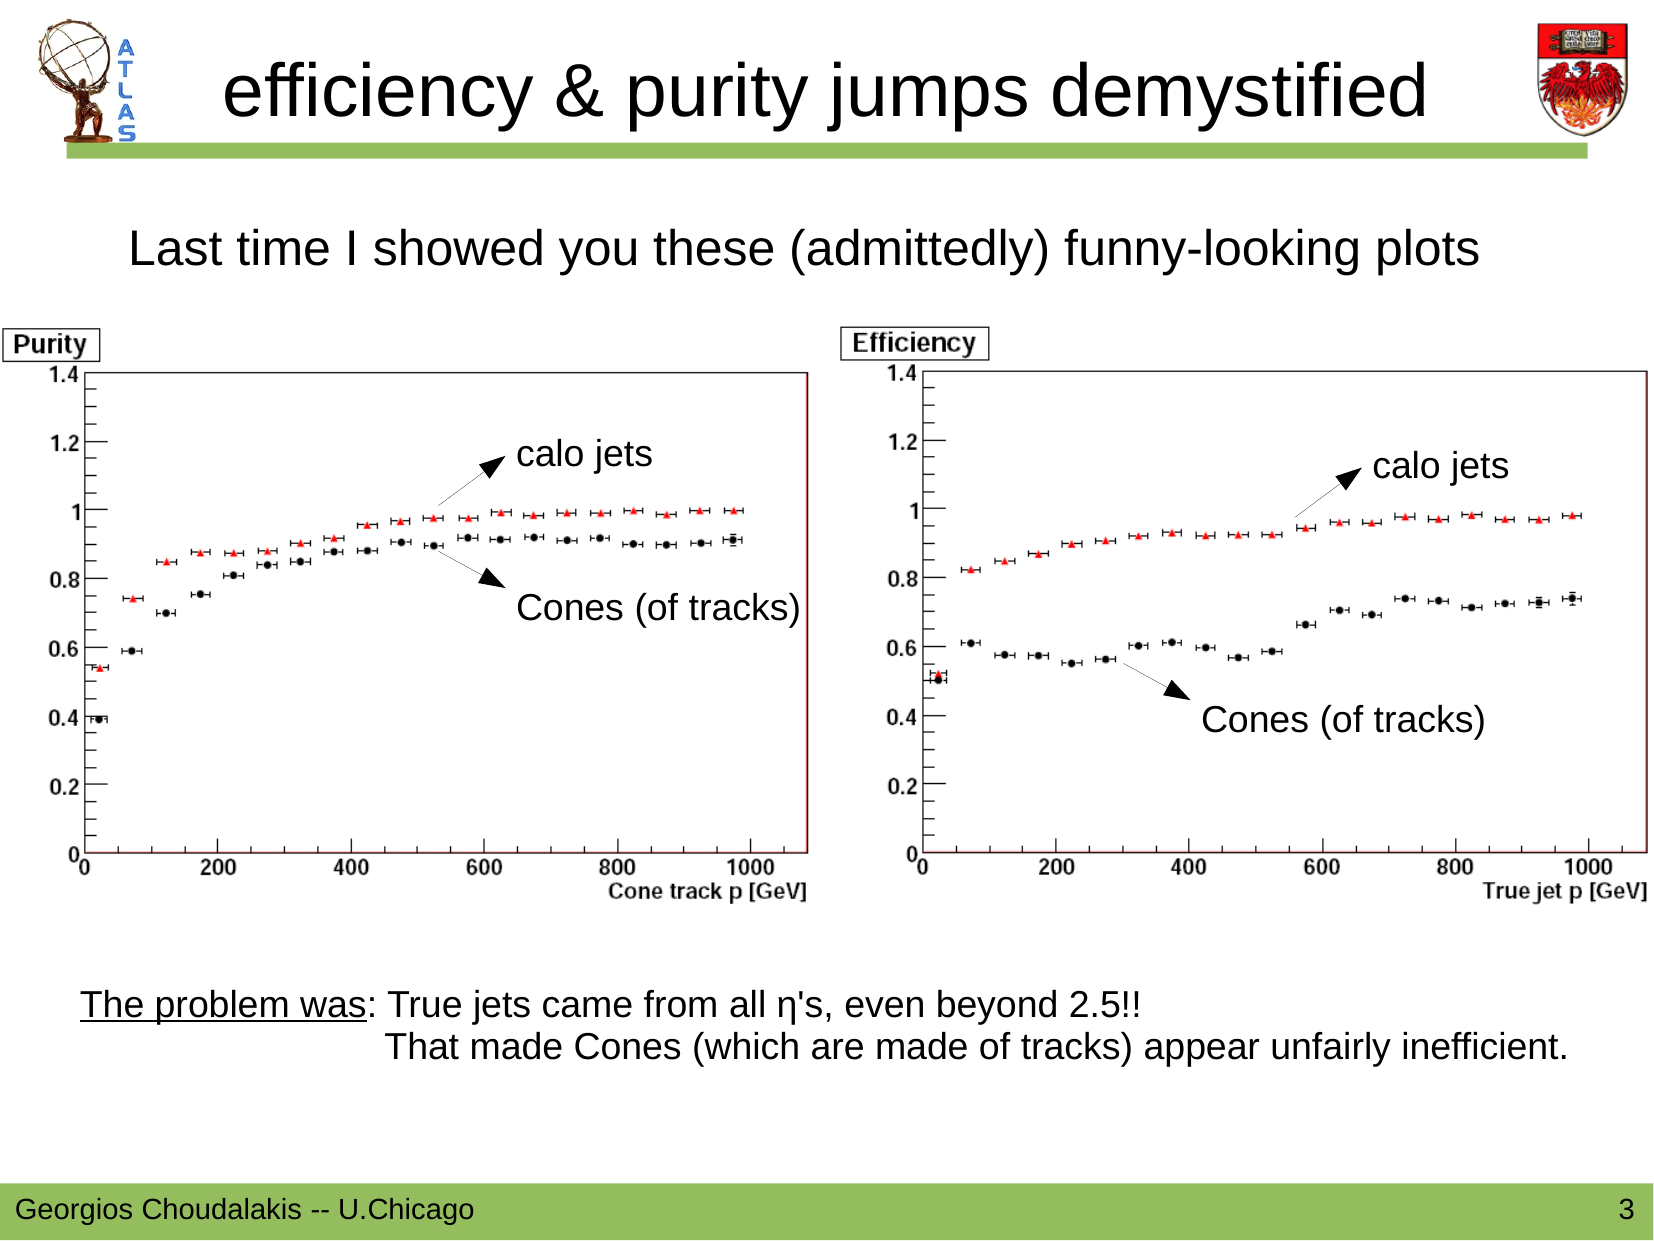

# efficiency & purity jumps demystified
Last time I showed you these (admittedly) funny-looking plots
calo jets
calo jets
Cones (of tracks)
Cones (of tracks)
The problem was: True jets came from all η's, even beyond 2.5!!
 That made Cones (which are made of tracks) appear unfairly inefficient.
3
Georgios Choudalakis -- U.Chicago